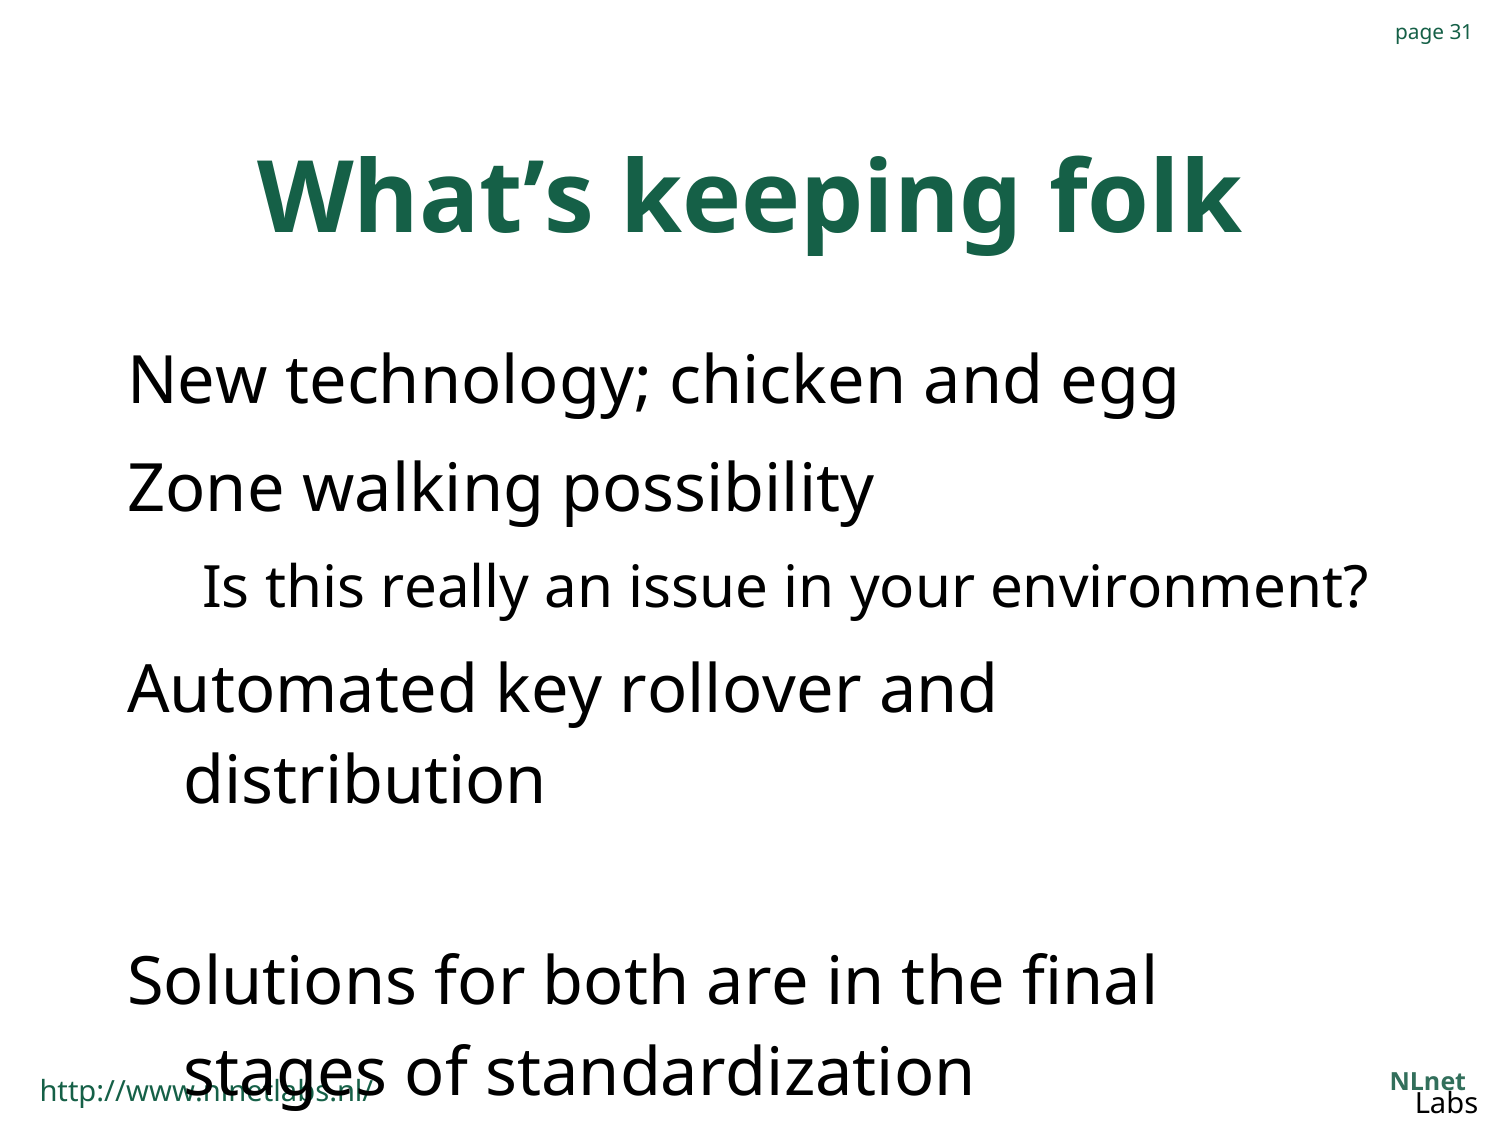

# What’s keeping folk
New technology; chicken and egg
Zone walking possibility
Is this really an issue in your environment?
Automated key rollover and distribution
Solutions for both are in the final stages of standardization